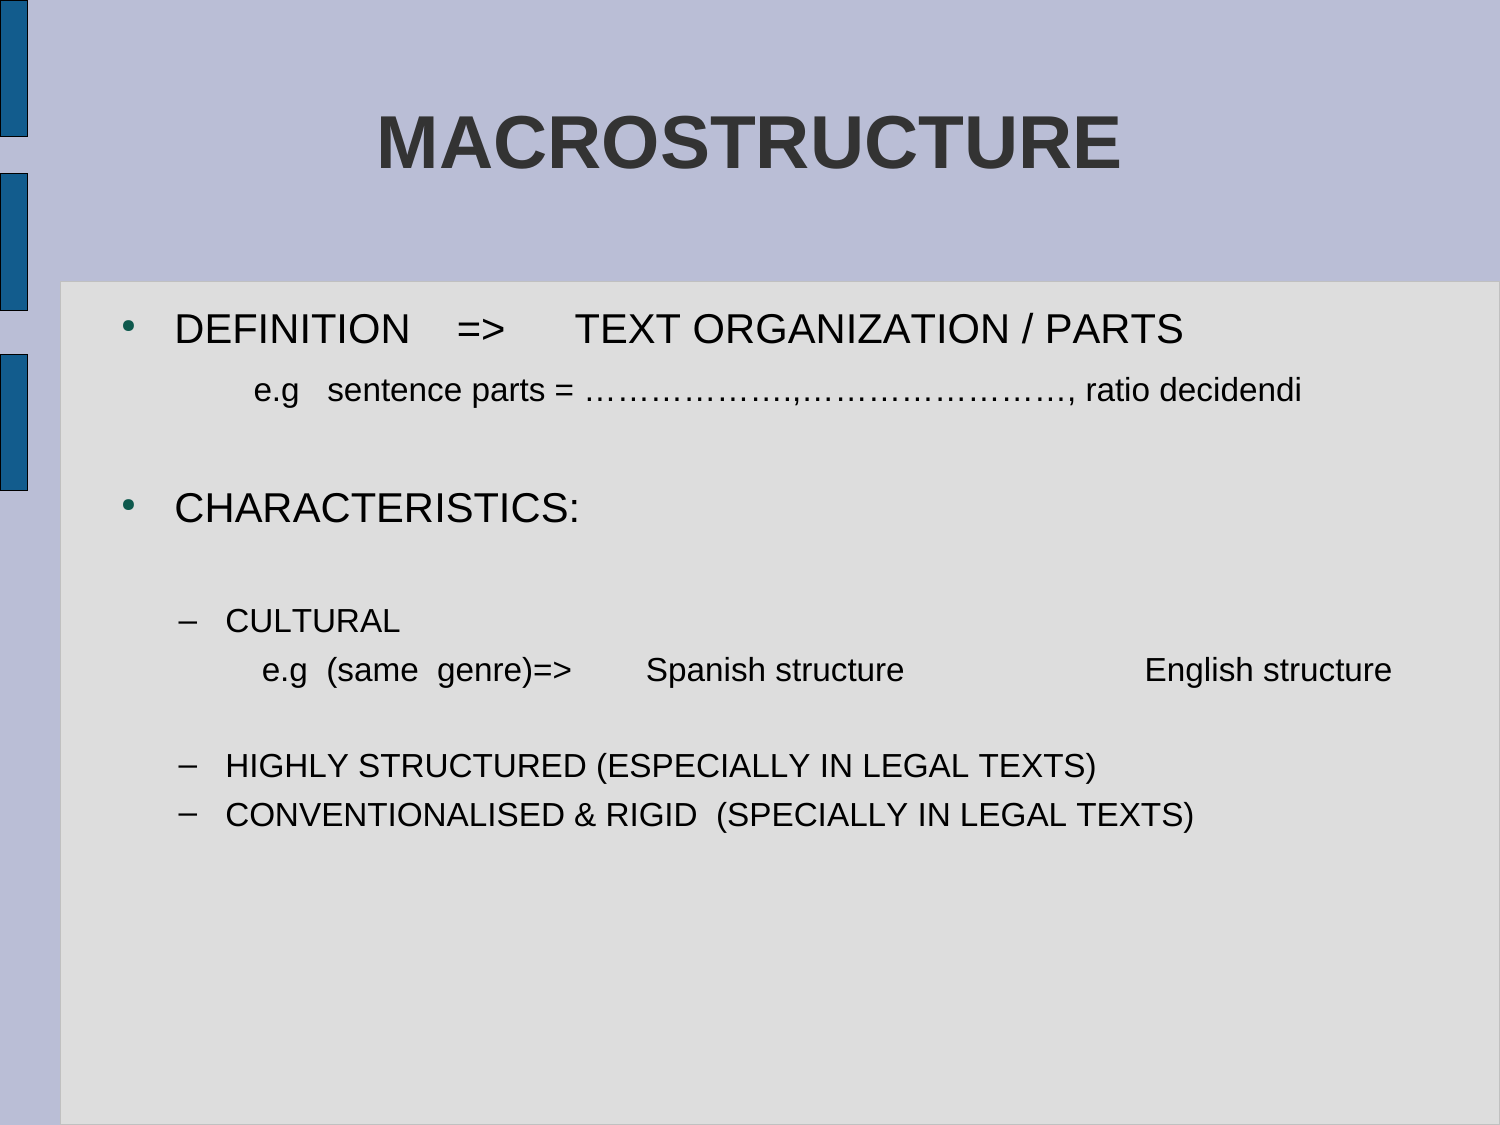

# MACROSTRUCTURE
DEFINITION => TEXT ORGANIZATION / PARTS
		e.g sentence parts = ……………….,……………………, ratio decidendi
CHARACTERISTICS:
CULTURAL
 e.g (same genre)=> Spanish structure English structure
HIGHLY STRUCTURED (ESPECIALLY IN LEGAL TEXTS)
CONVENTIONALISED & RIGID (SPECIALLY IN LEGAL TEXTS)